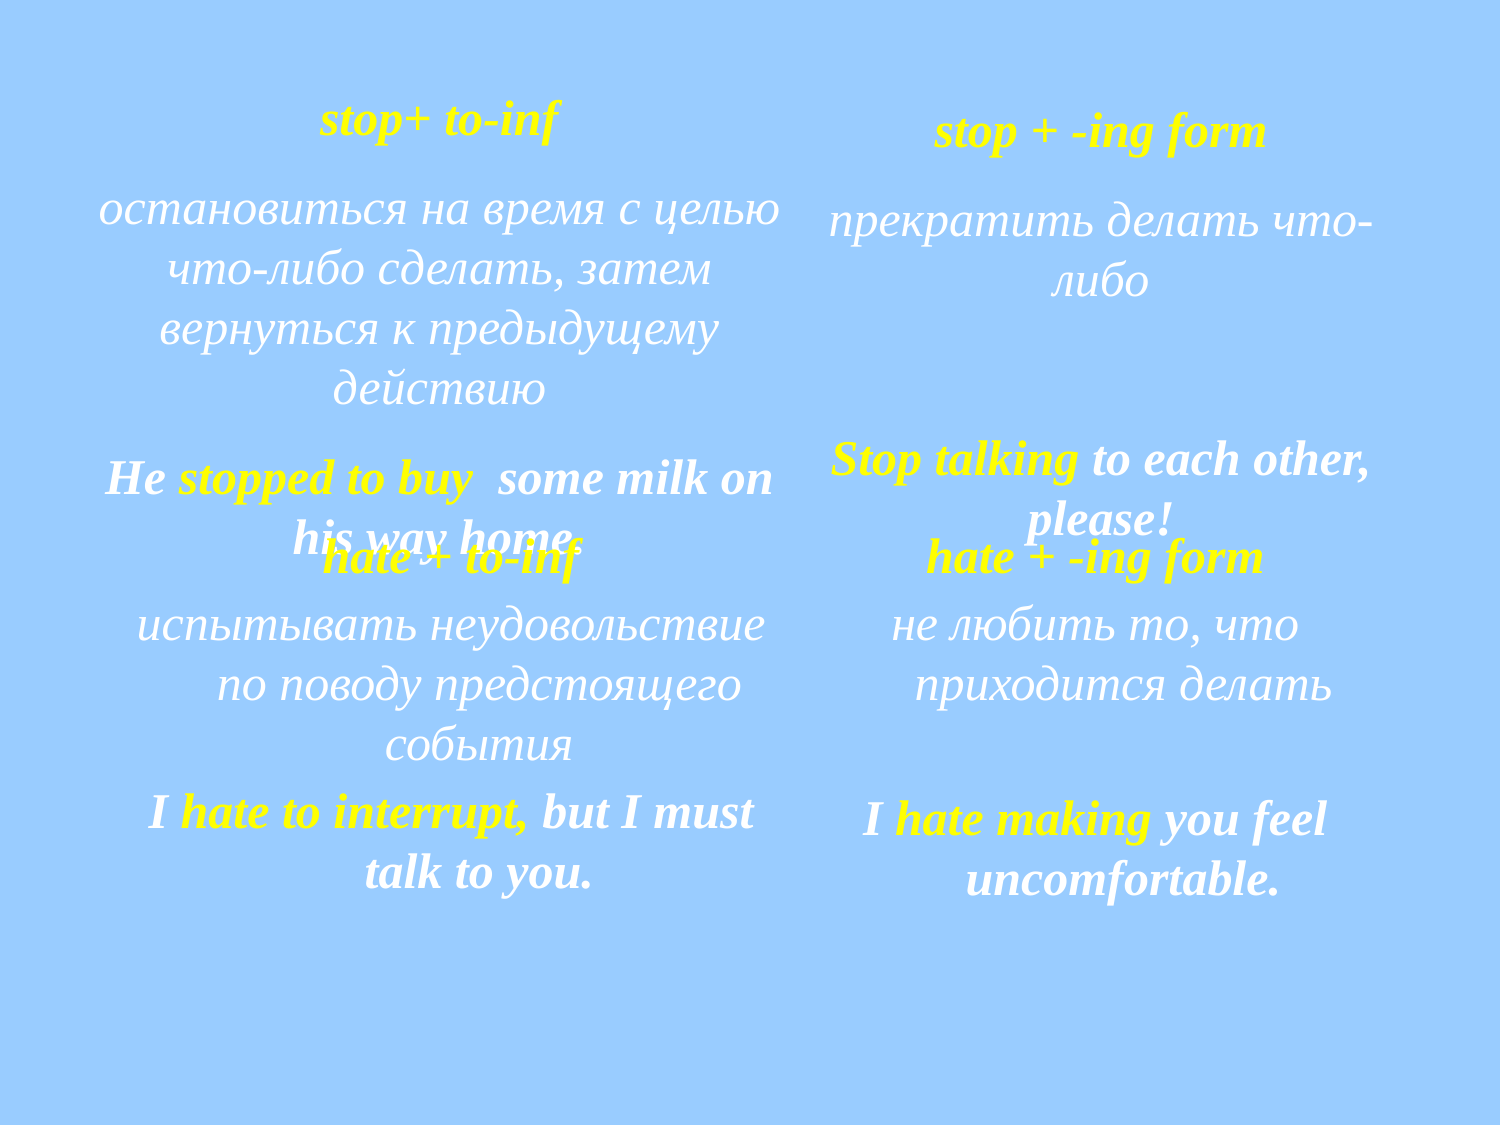

# stop+ to-inf
остановиться на время с целью что-либо сделать, затем вернуться к предыдущему действию
He stopped to buy some milk on his way home.
stop + -ing form
прекратить делать что-либо
Stop talking to each other, please!
hate + to-inf
испытывать неудовольствие по поводу предстоящего события
I hate to interrupt, but I must talk to you.
hate + -ing form
не любить то, что приходится делать
I hate making you feel uncomfortable.